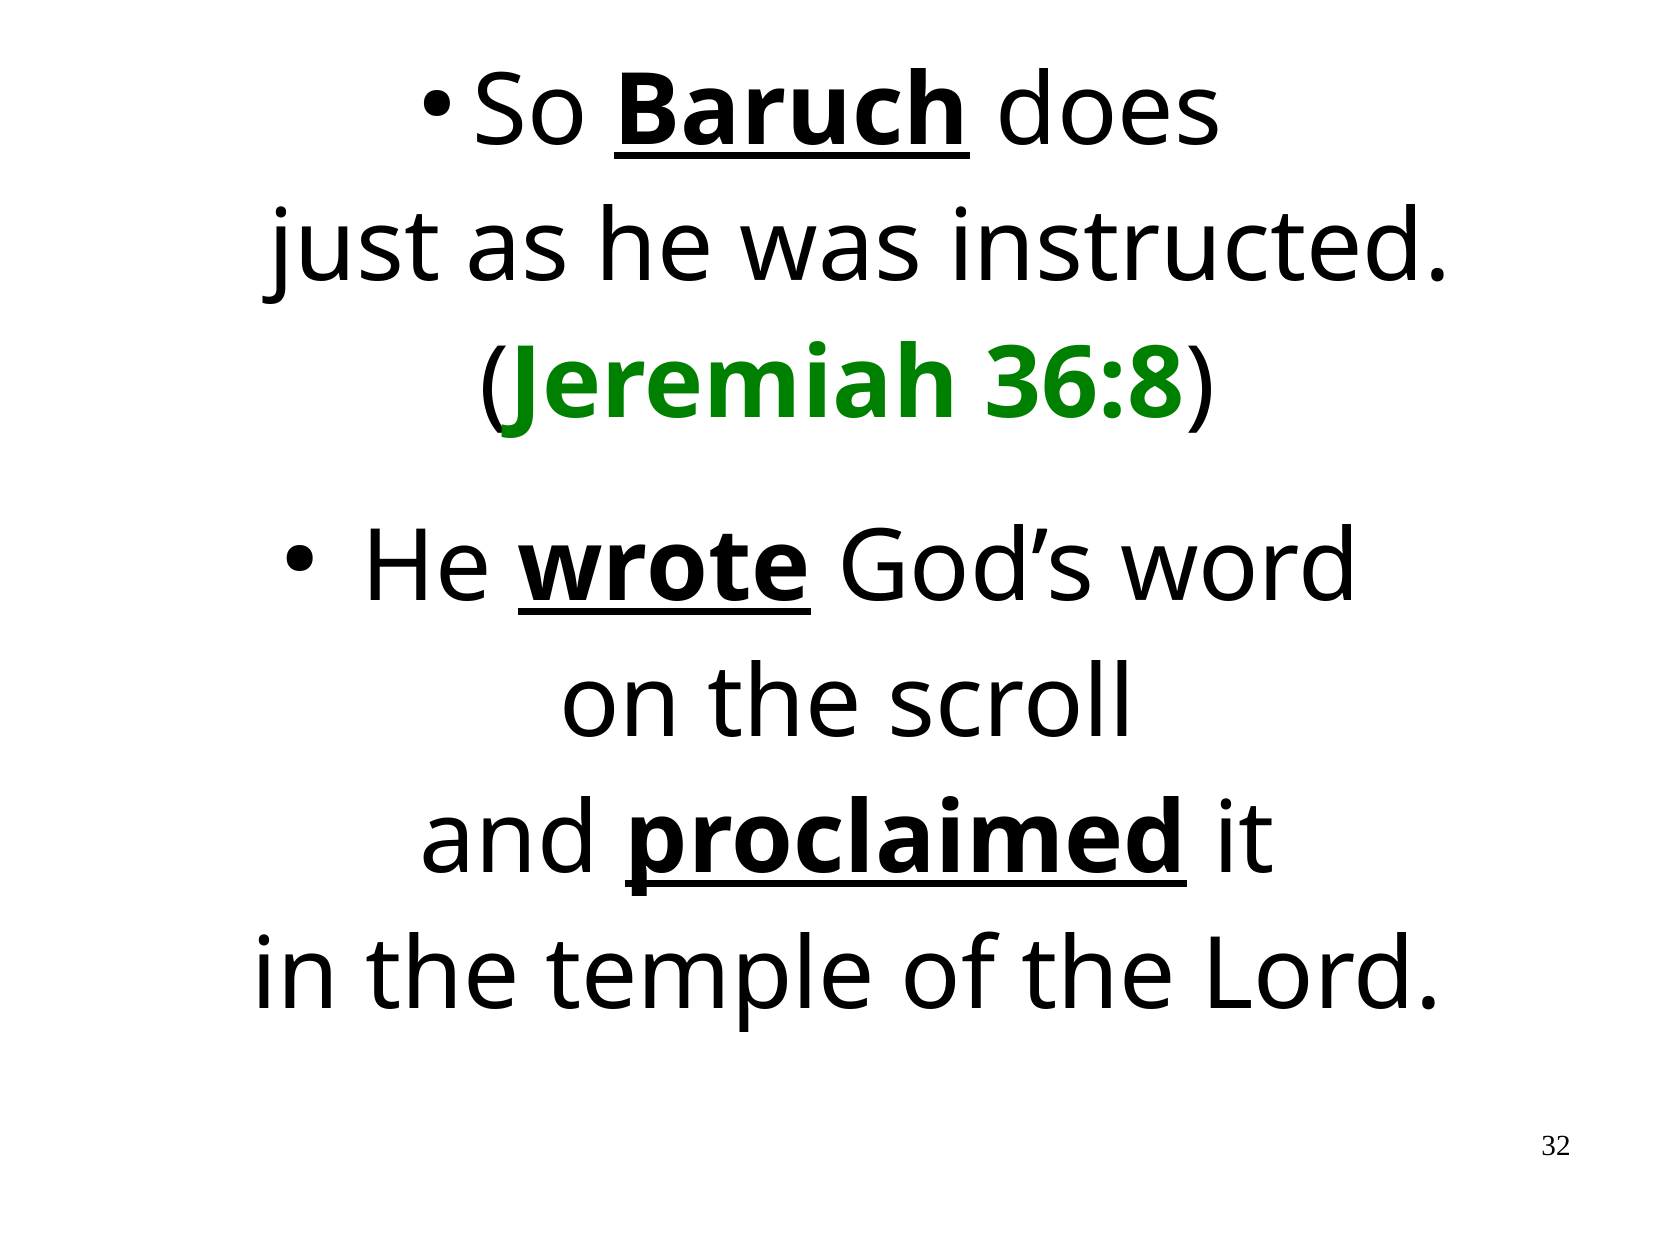

# So Baruch does just as he was instructed. (Jeremiah 36:8)
 He wrote God’s word
on the scroll
and proclaimed it
in the temple of the Lord.
32